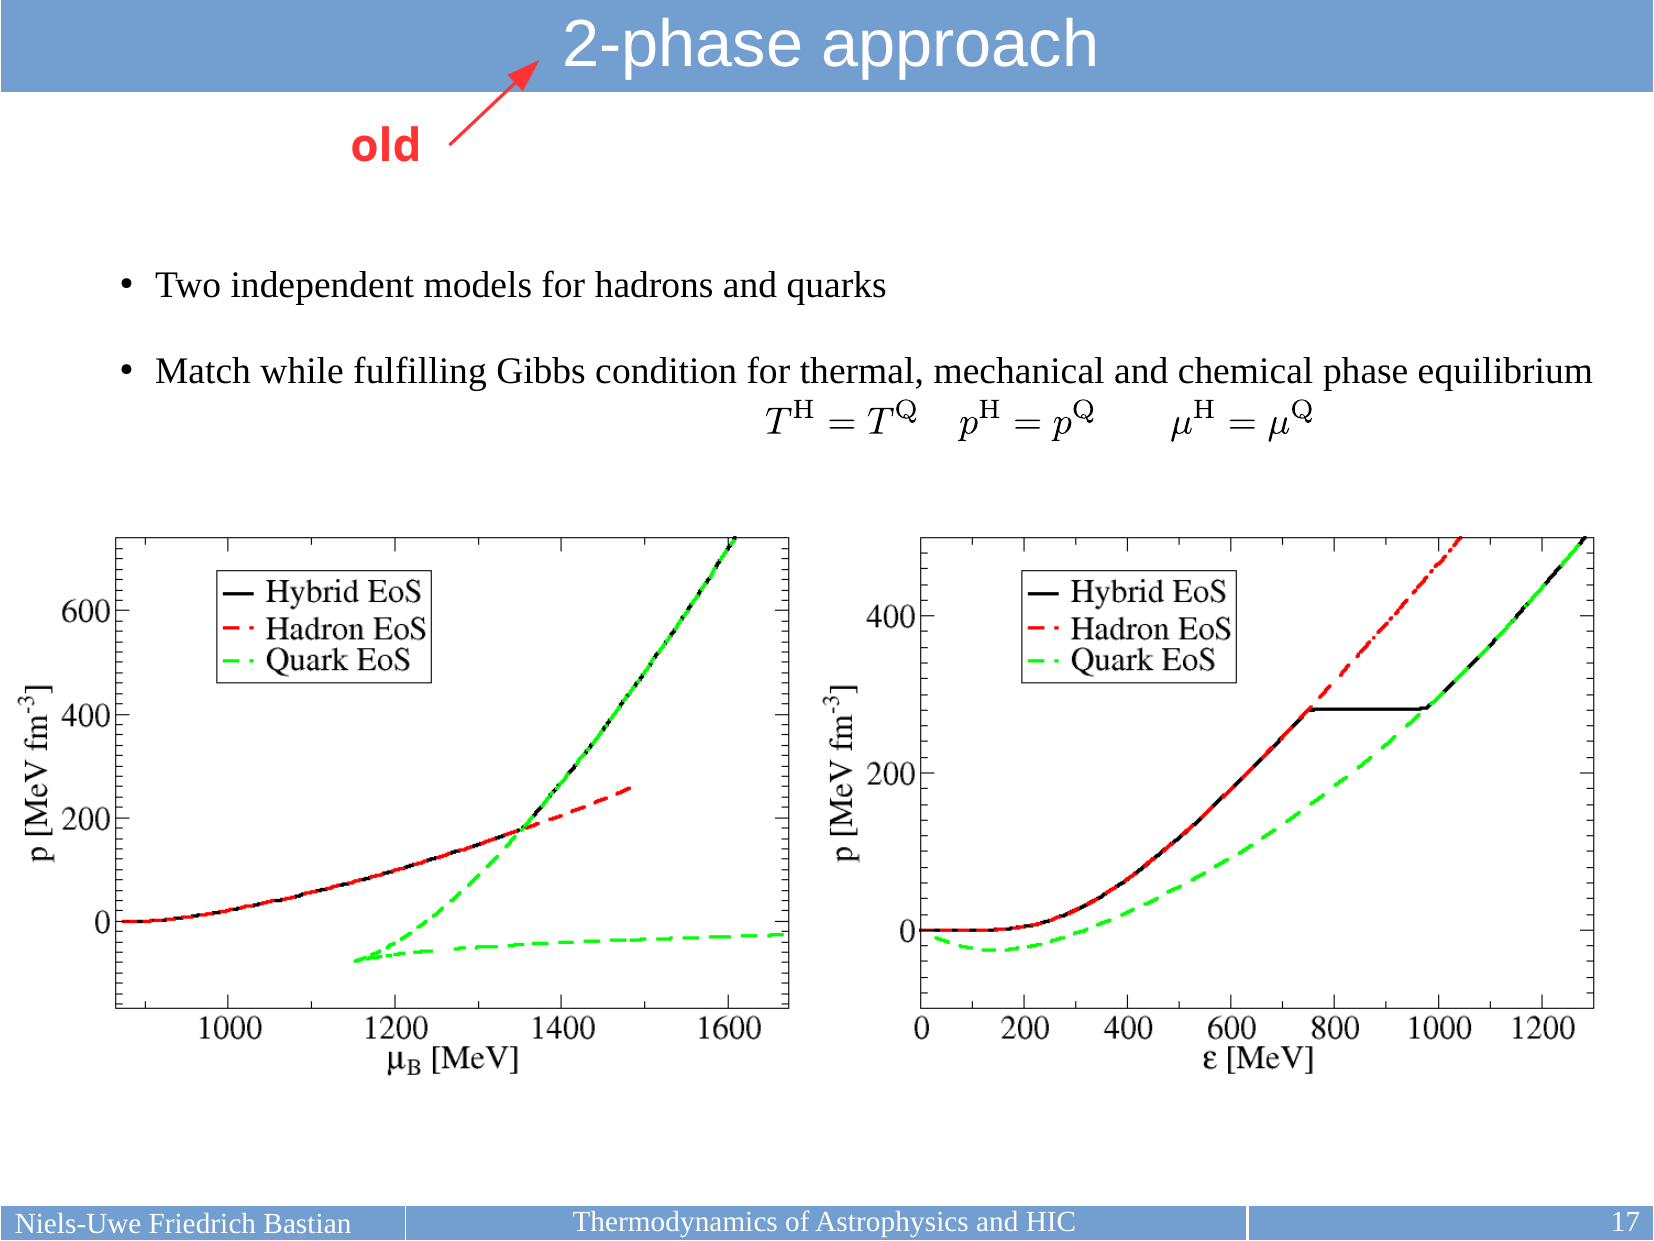

# 2-phase approach
old
Two independent models for hadrons and quarks
Match while fulfilling Gibbs condition for thermal, mechanical and chemical phase equilibrium
Thermodynamics of Astrophysics and HIC
17